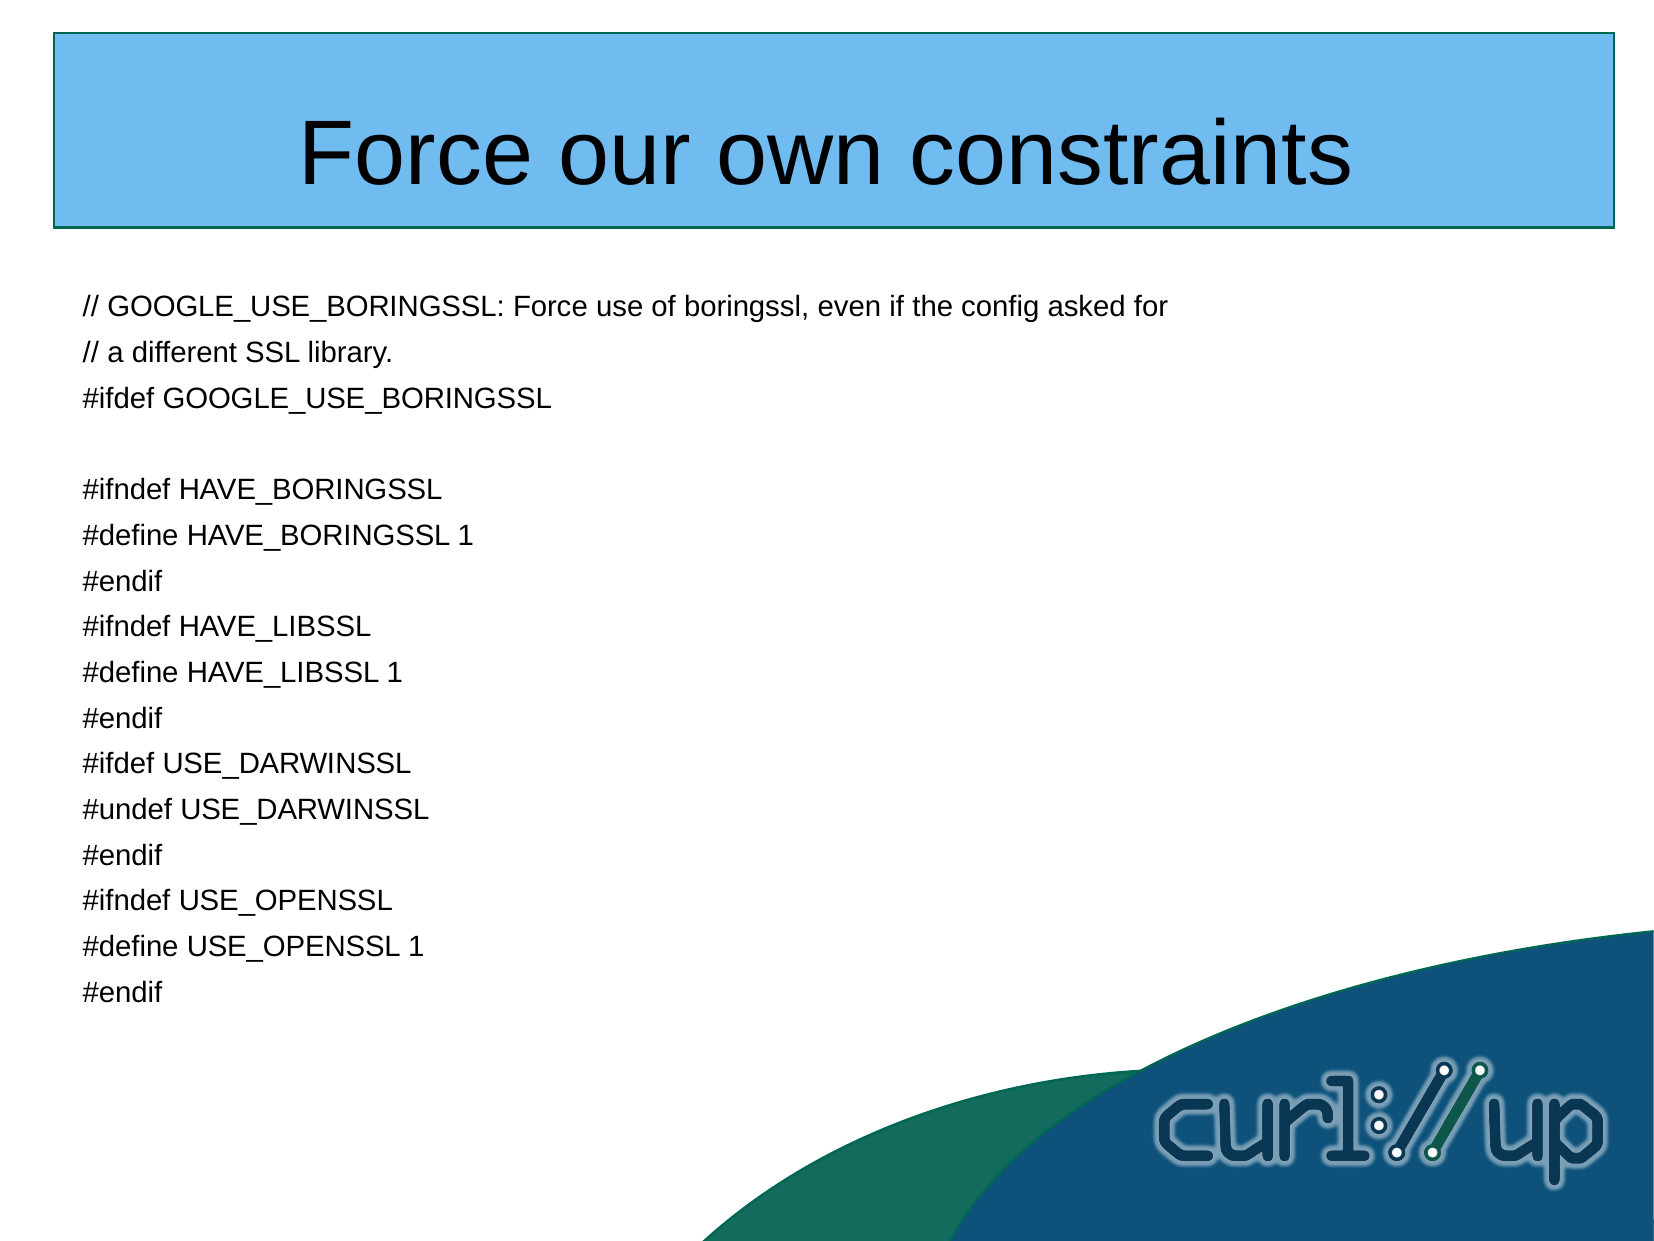

# Force our own constraints
// GOOGLE_USE_BORINGSSL: Force use of boringssl, even if the config asked for
// a different SSL library.
#ifdef GOOGLE_USE_BORINGSSL
#ifndef HAVE_BORINGSSL
#define HAVE_BORINGSSL 1
#endif
#ifndef HAVE_LIBSSL
#define HAVE_LIBSSL 1
#endif
#ifdef USE_DARWINSSL
#undef USE_DARWINSSL
#endif
#ifndef USE_OPENSSL
#define USE_OPENSSL 1
#endif